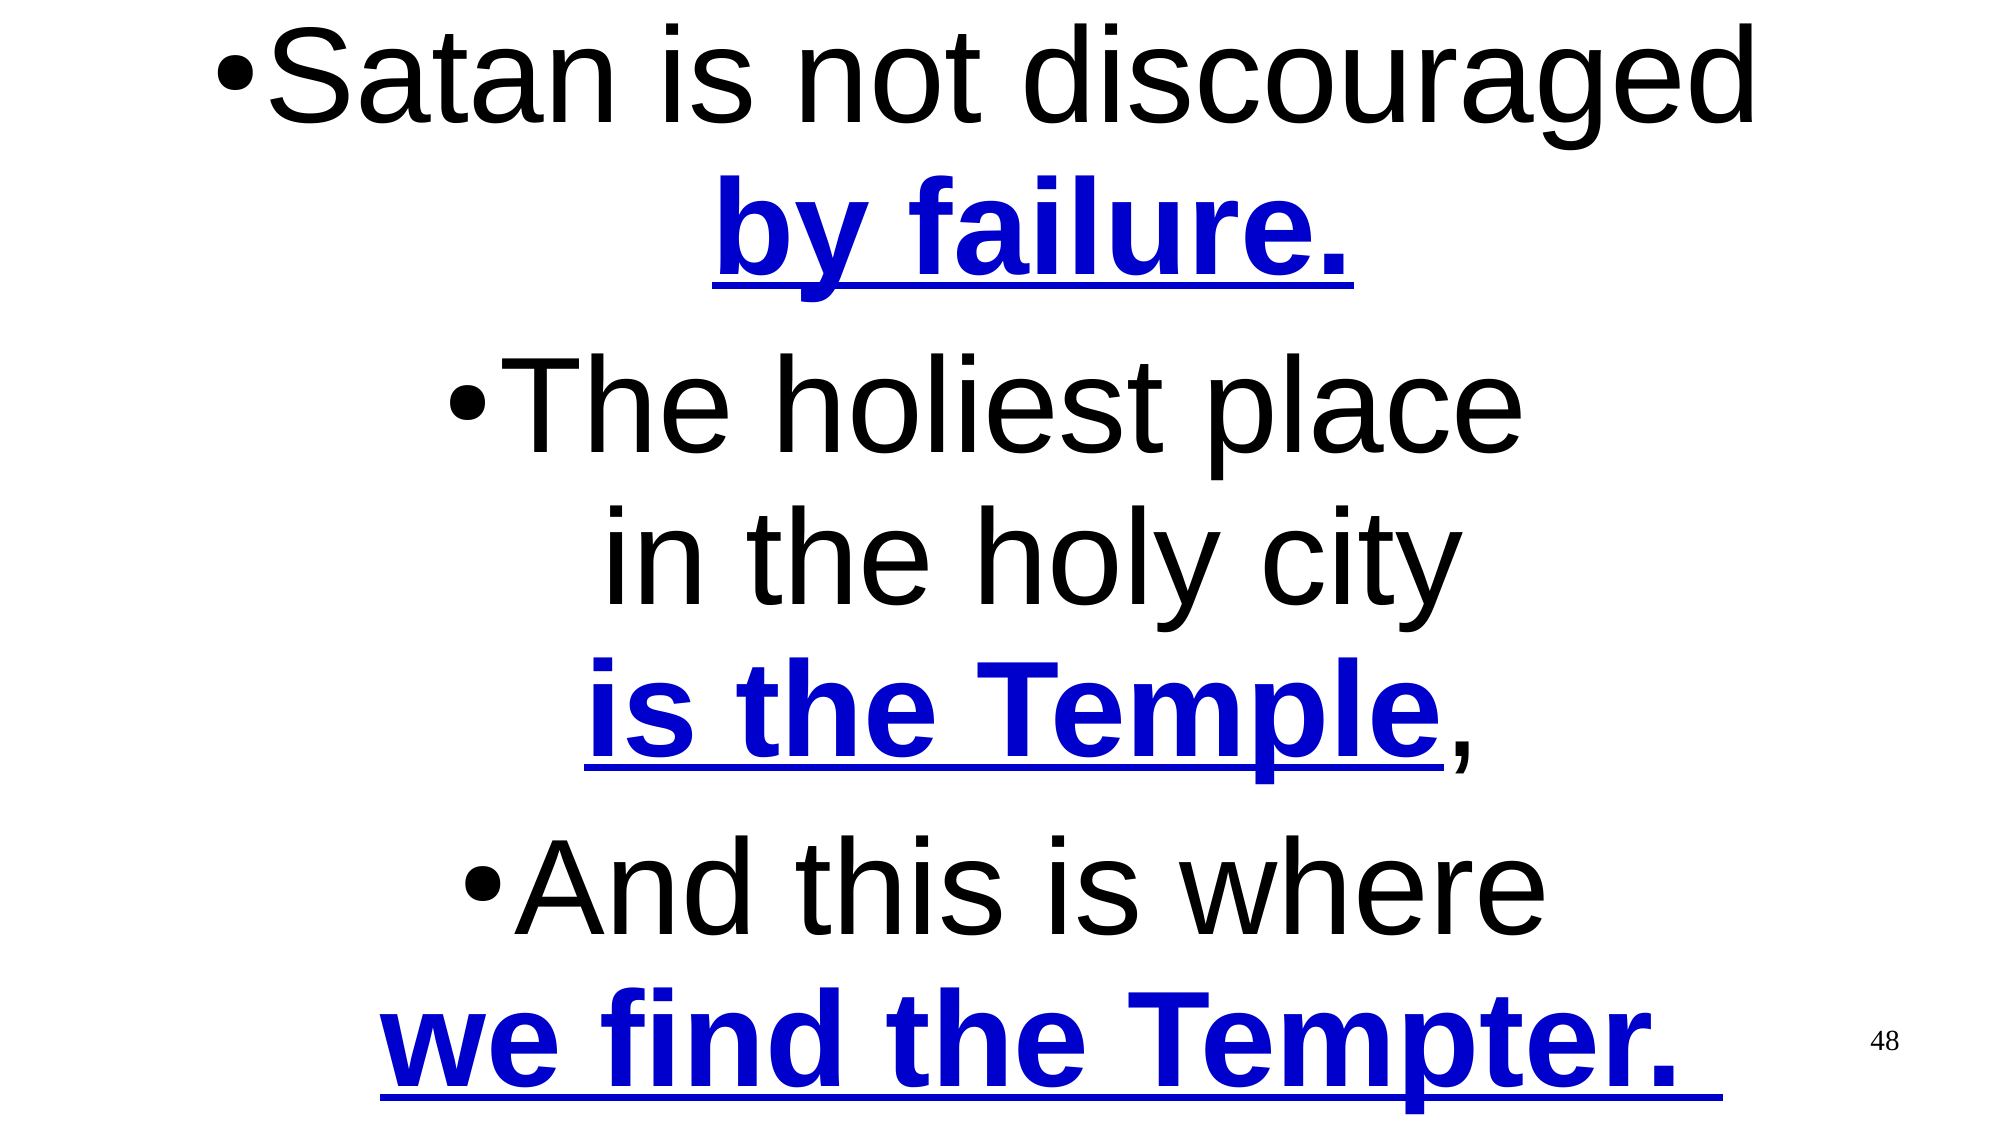

# Satan is not discouraged by failure.
The holiest place
in the holy city
is the Temple,
And this is where
 we find the Tempter.
48